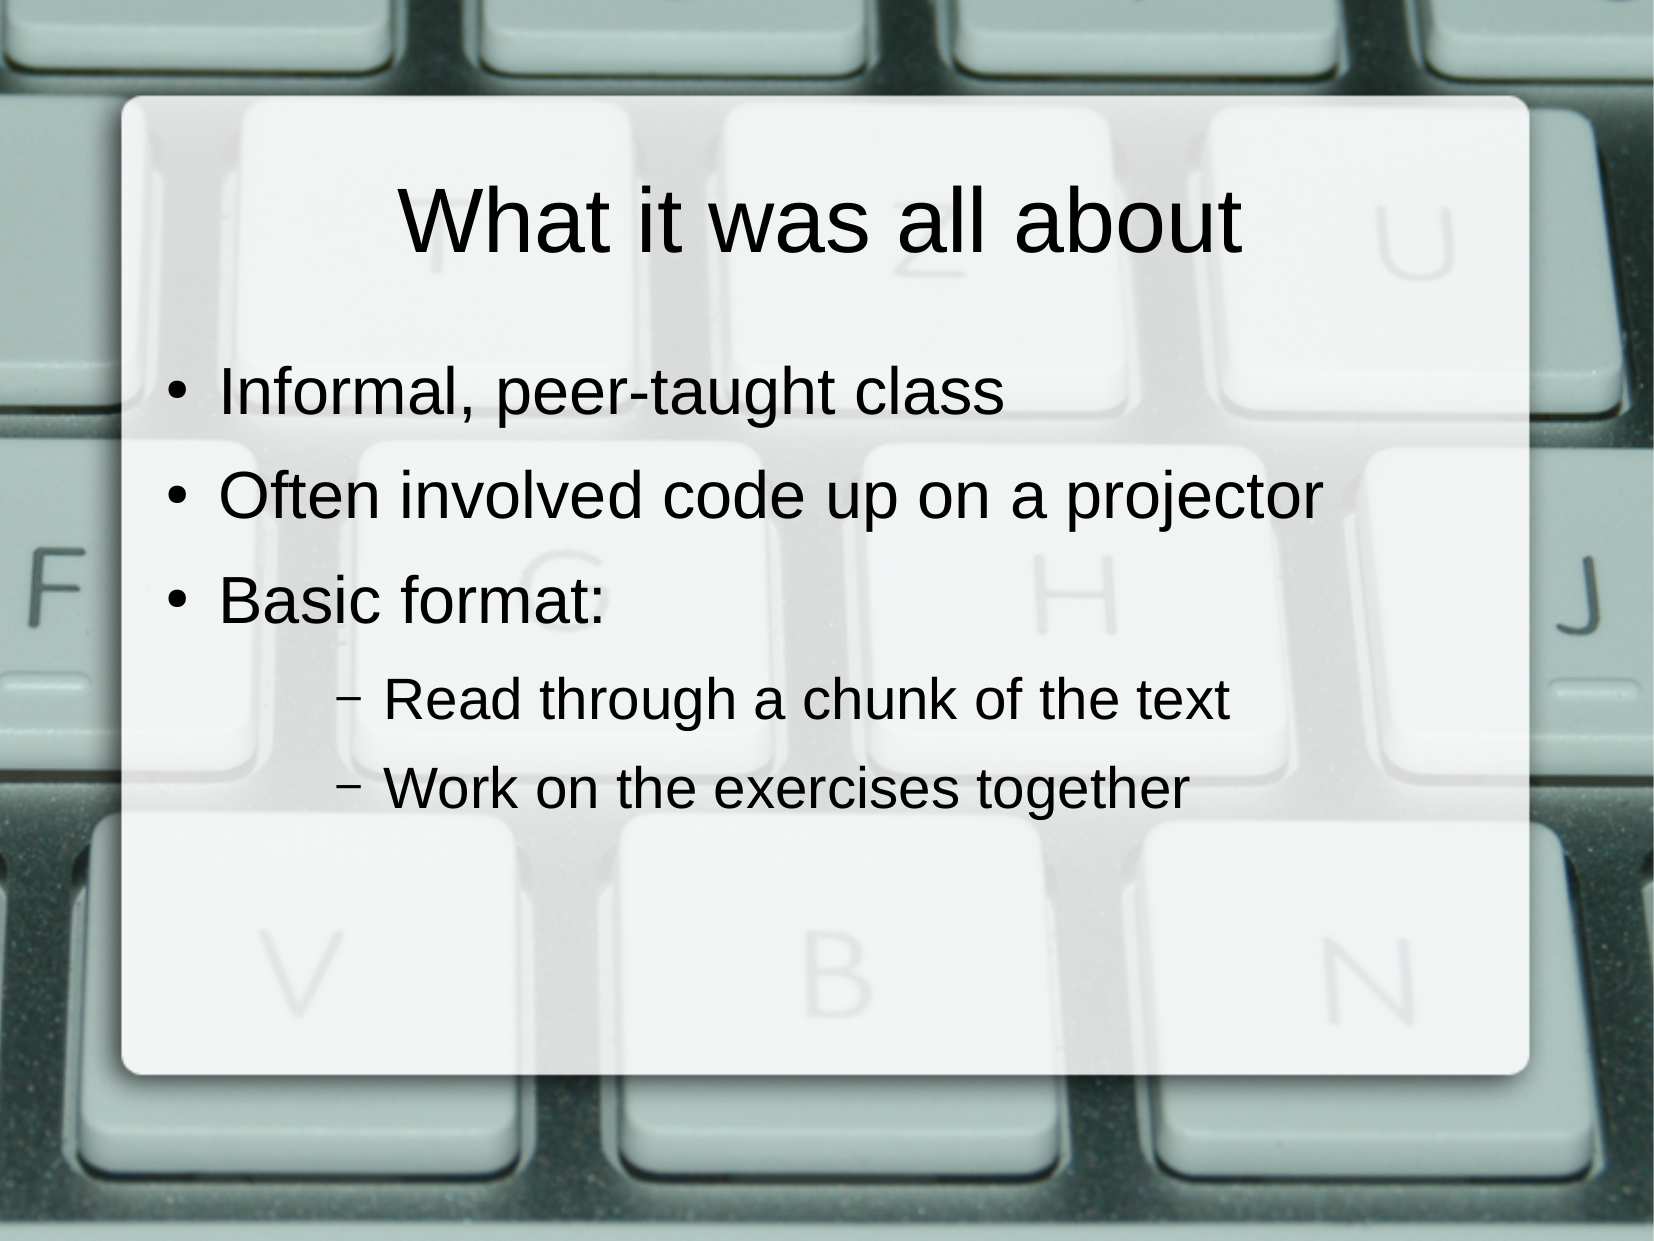

# What it was all about
Informal, peer-taught class
Often involved code up on a projector
Basic format:
Read through a chunk of the text
Work on the exercises together